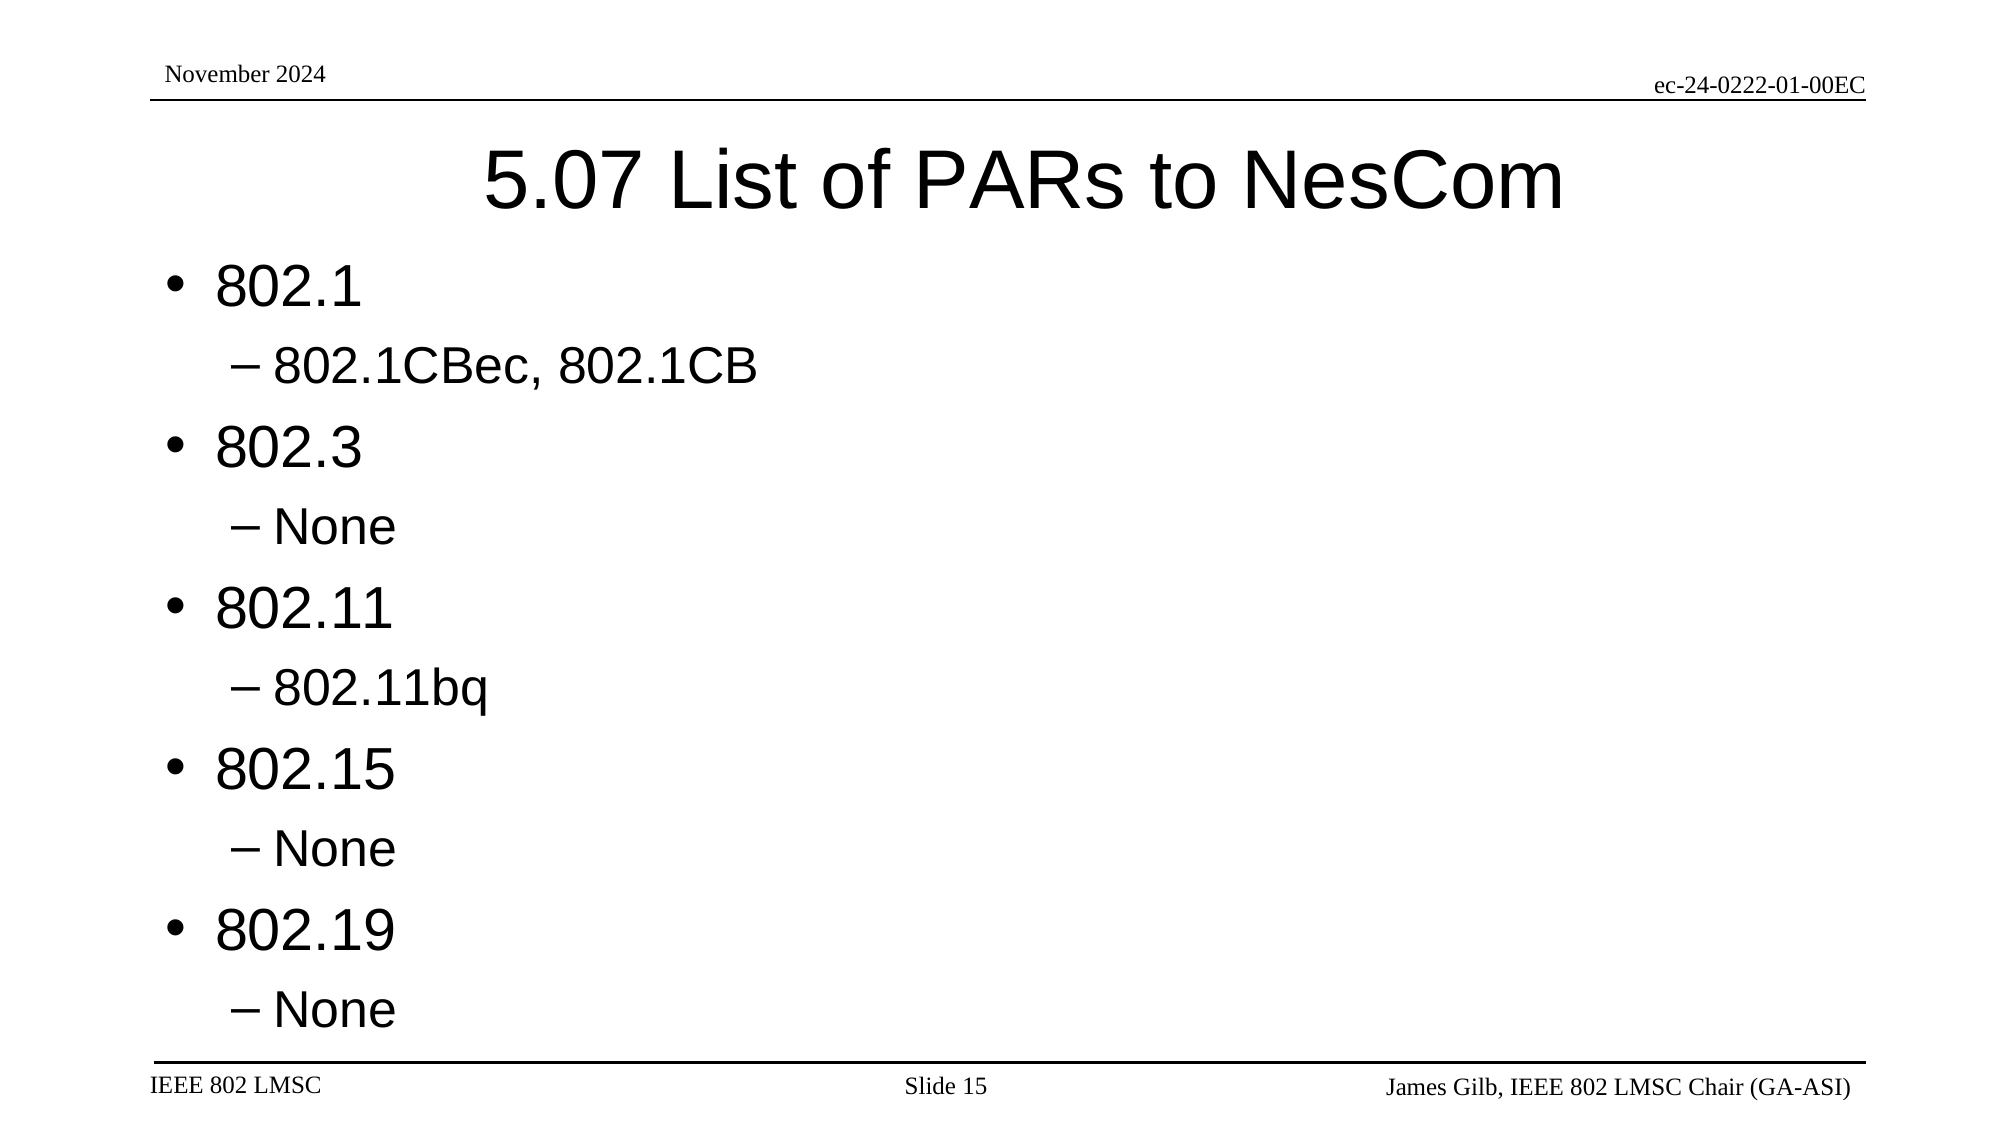

# 5.07 List of PARs to NesCom
802.1
802.1CBec, 802.1CB
802.3
None
802.11
802.11bq
802.15
None
802.19
None
15